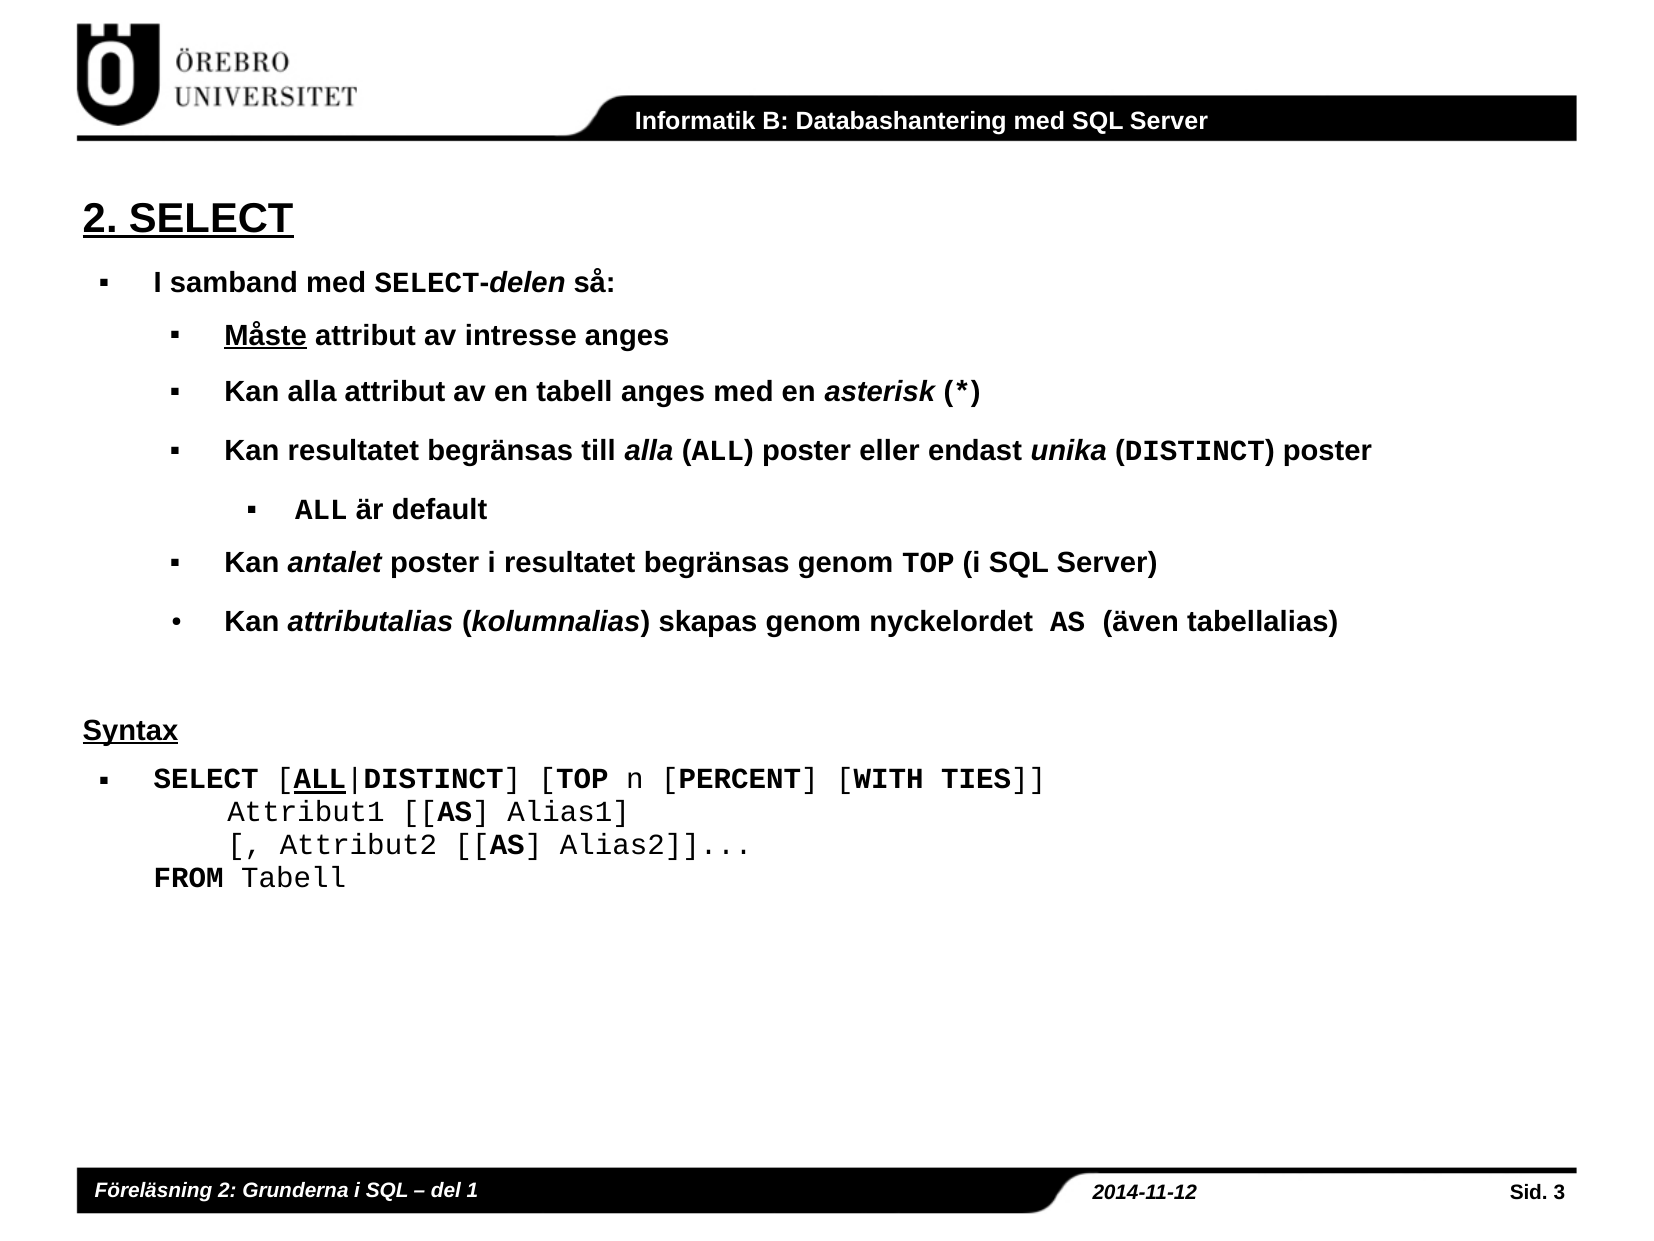

# 2. SELECT
I samband med SELECT-delen så:
Måste attribut av intresse anges
Kan alla attribut av en tabell anges med en asterisk (*)
Kan resultatet begränsas till alla (ALL) poster eller endast unika (DISTINCT) poster
ALL är default
Kan antalet poster i resultatet begränsas genom TOP (i SQL Server)
Kan attributalias (kolumnalias) skapas genom nyckelordet AS (även tabellalias)
Syntax
SELECT [ALL|DISTINCT] [TOP n [PERCENT] [WITH TIES]]
	Attribut1 [[AS] Alias1]
	[, Attribut2 [[AS] Alias2]]...
FROM Tabell
Föreläsning 2: Grunderna i SQL – del 1
2014-11-12
3